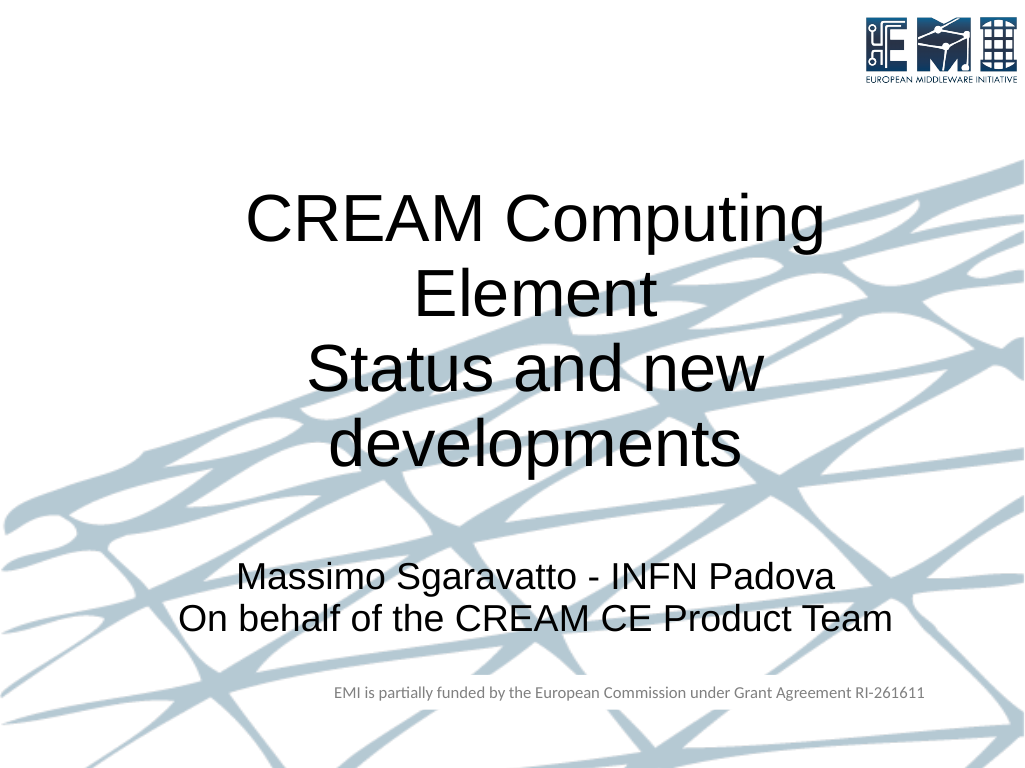

#
CREAM Computing Element
Status and new developments
Massimo Sgaravatto - INFN Padova
On behalf of the CREAM CE Product Team